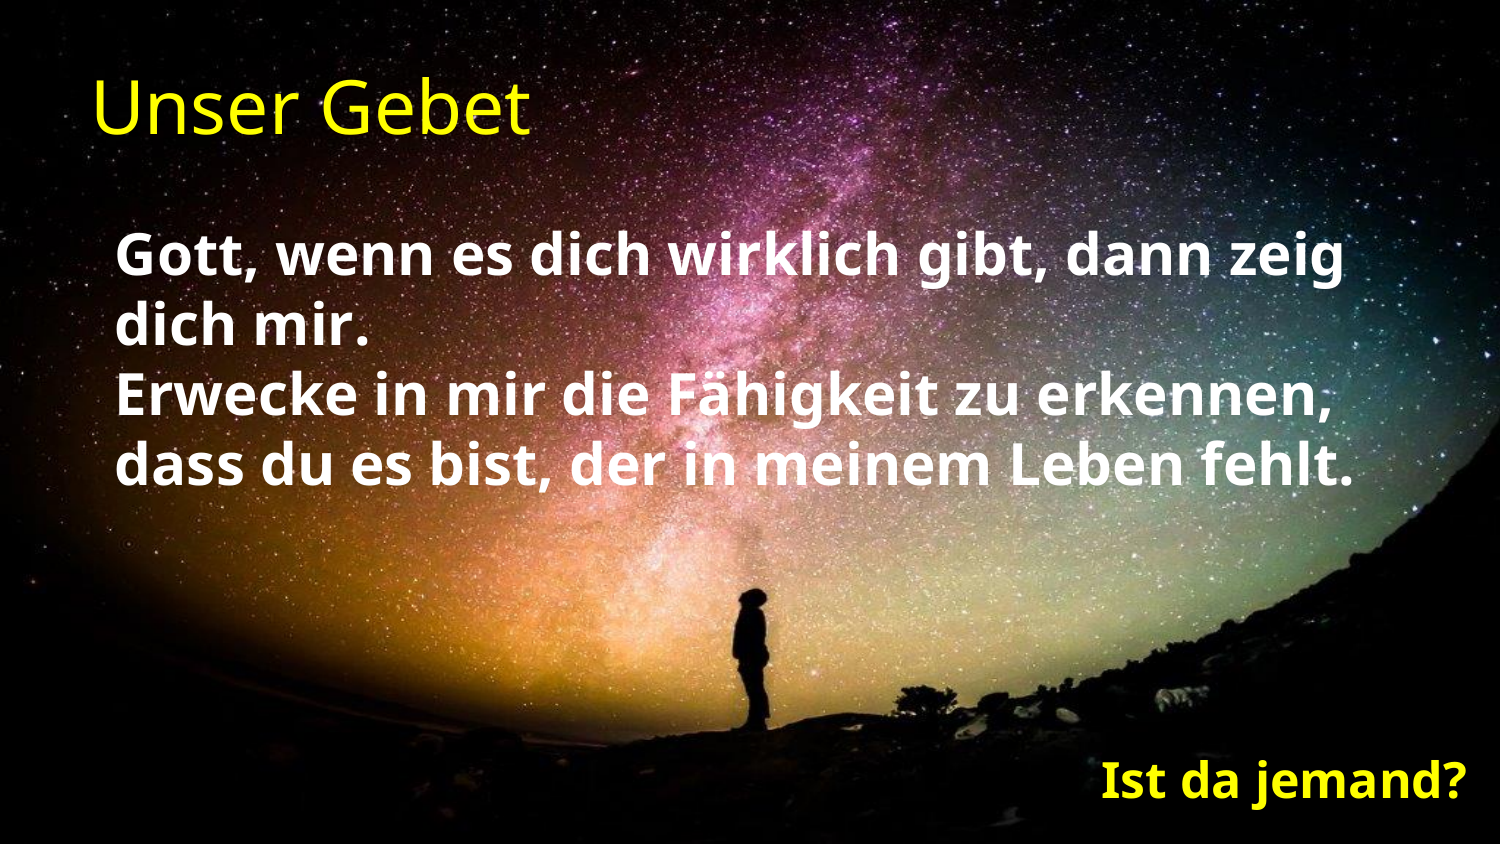

# Unser Gebet
Gott, wenn es dich wirklich gibt, dann zeig dich mir.
Erwecke in mir die Fähigkeit zu erkennen,
dass du es bist, der in meinem Leben fehlt.
Ist da jemand?